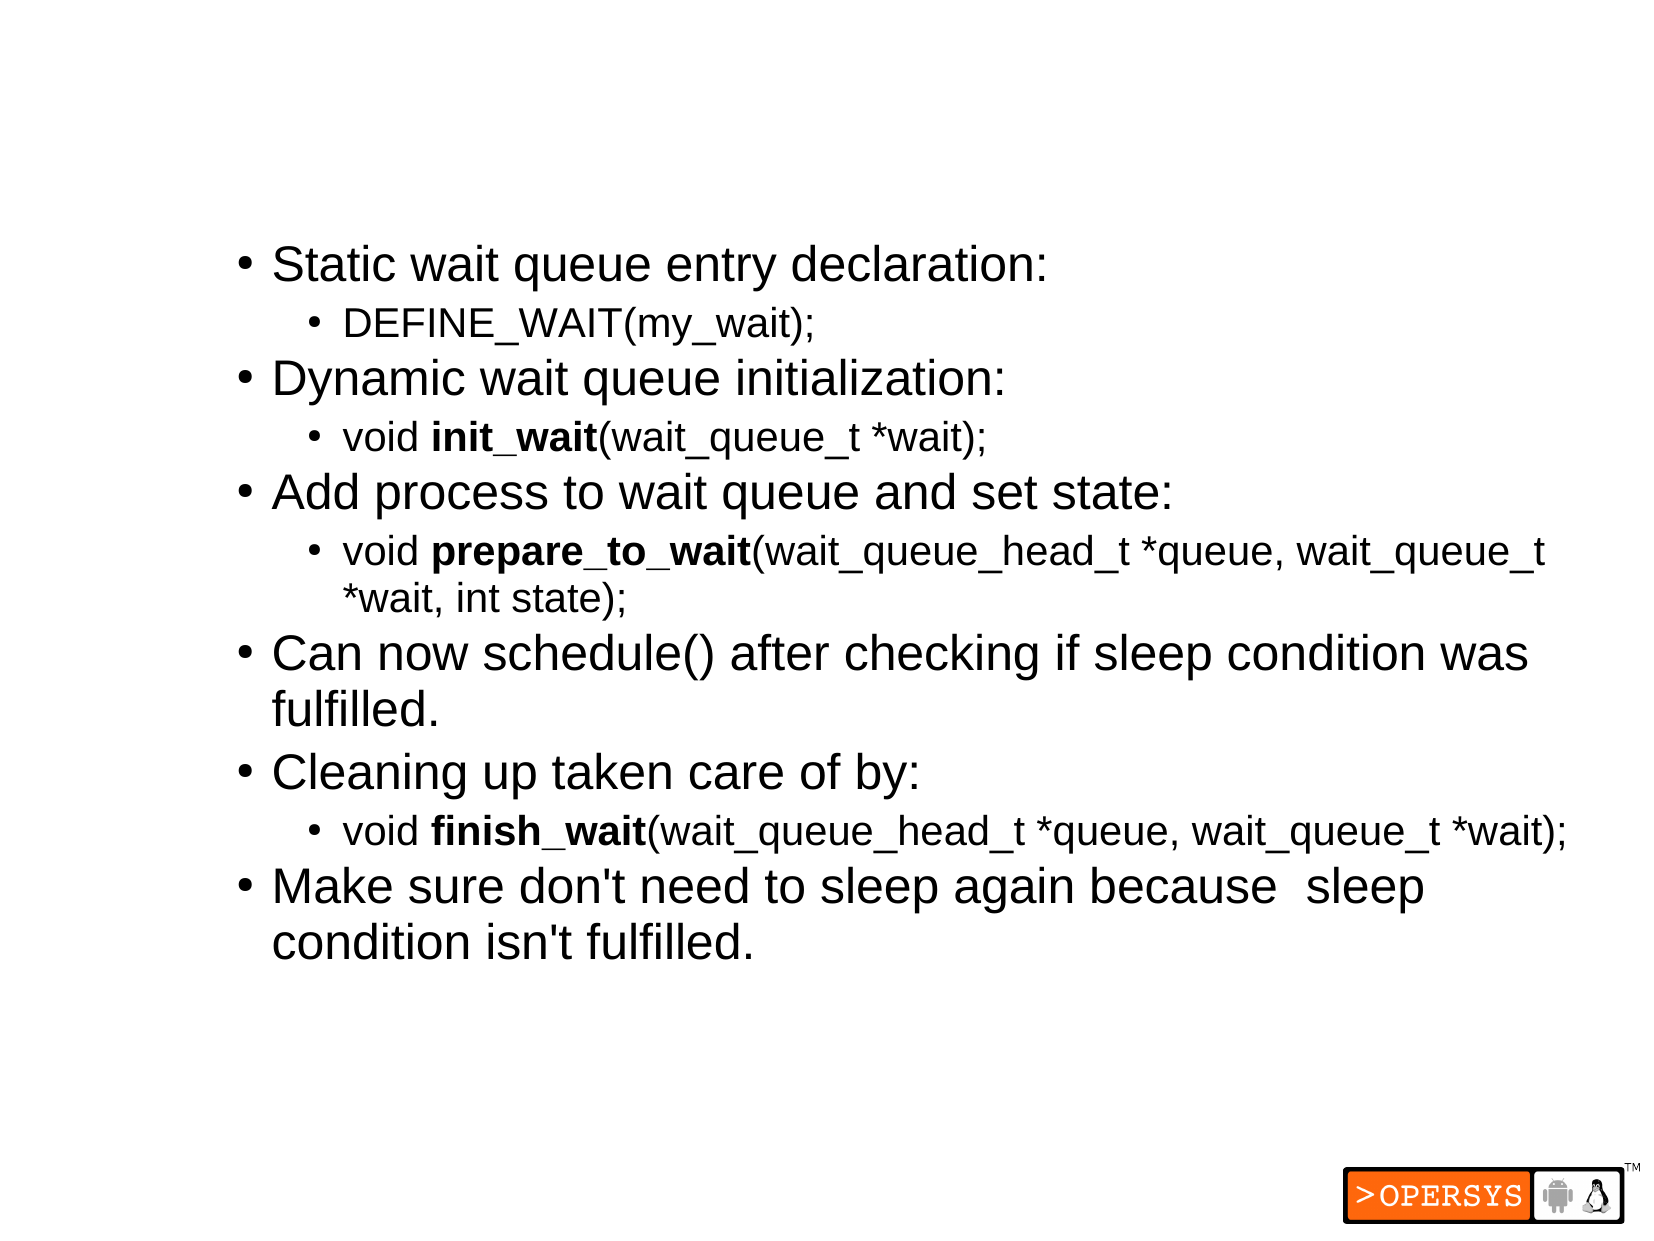

# Static wait queue entry declaration:
DEFINE_WAIT(my_wait);
Dynamic wait queue initialization:
void init_wait(wait_queue_t *wait);
Add process to wait queue and set state:
void prepare_to_wait(wait_queue_head_t *queue, wait_queue_t *wait, int state);
Can now schedule() after checking if sleep condition was fulfilled.
Cleaning up taken care of by:
void finish_wait(wait_queue_head_t *queue, wait_queue_t *wait);
Make sure don't need to sleep again because sleep condition isn't fulfilled.